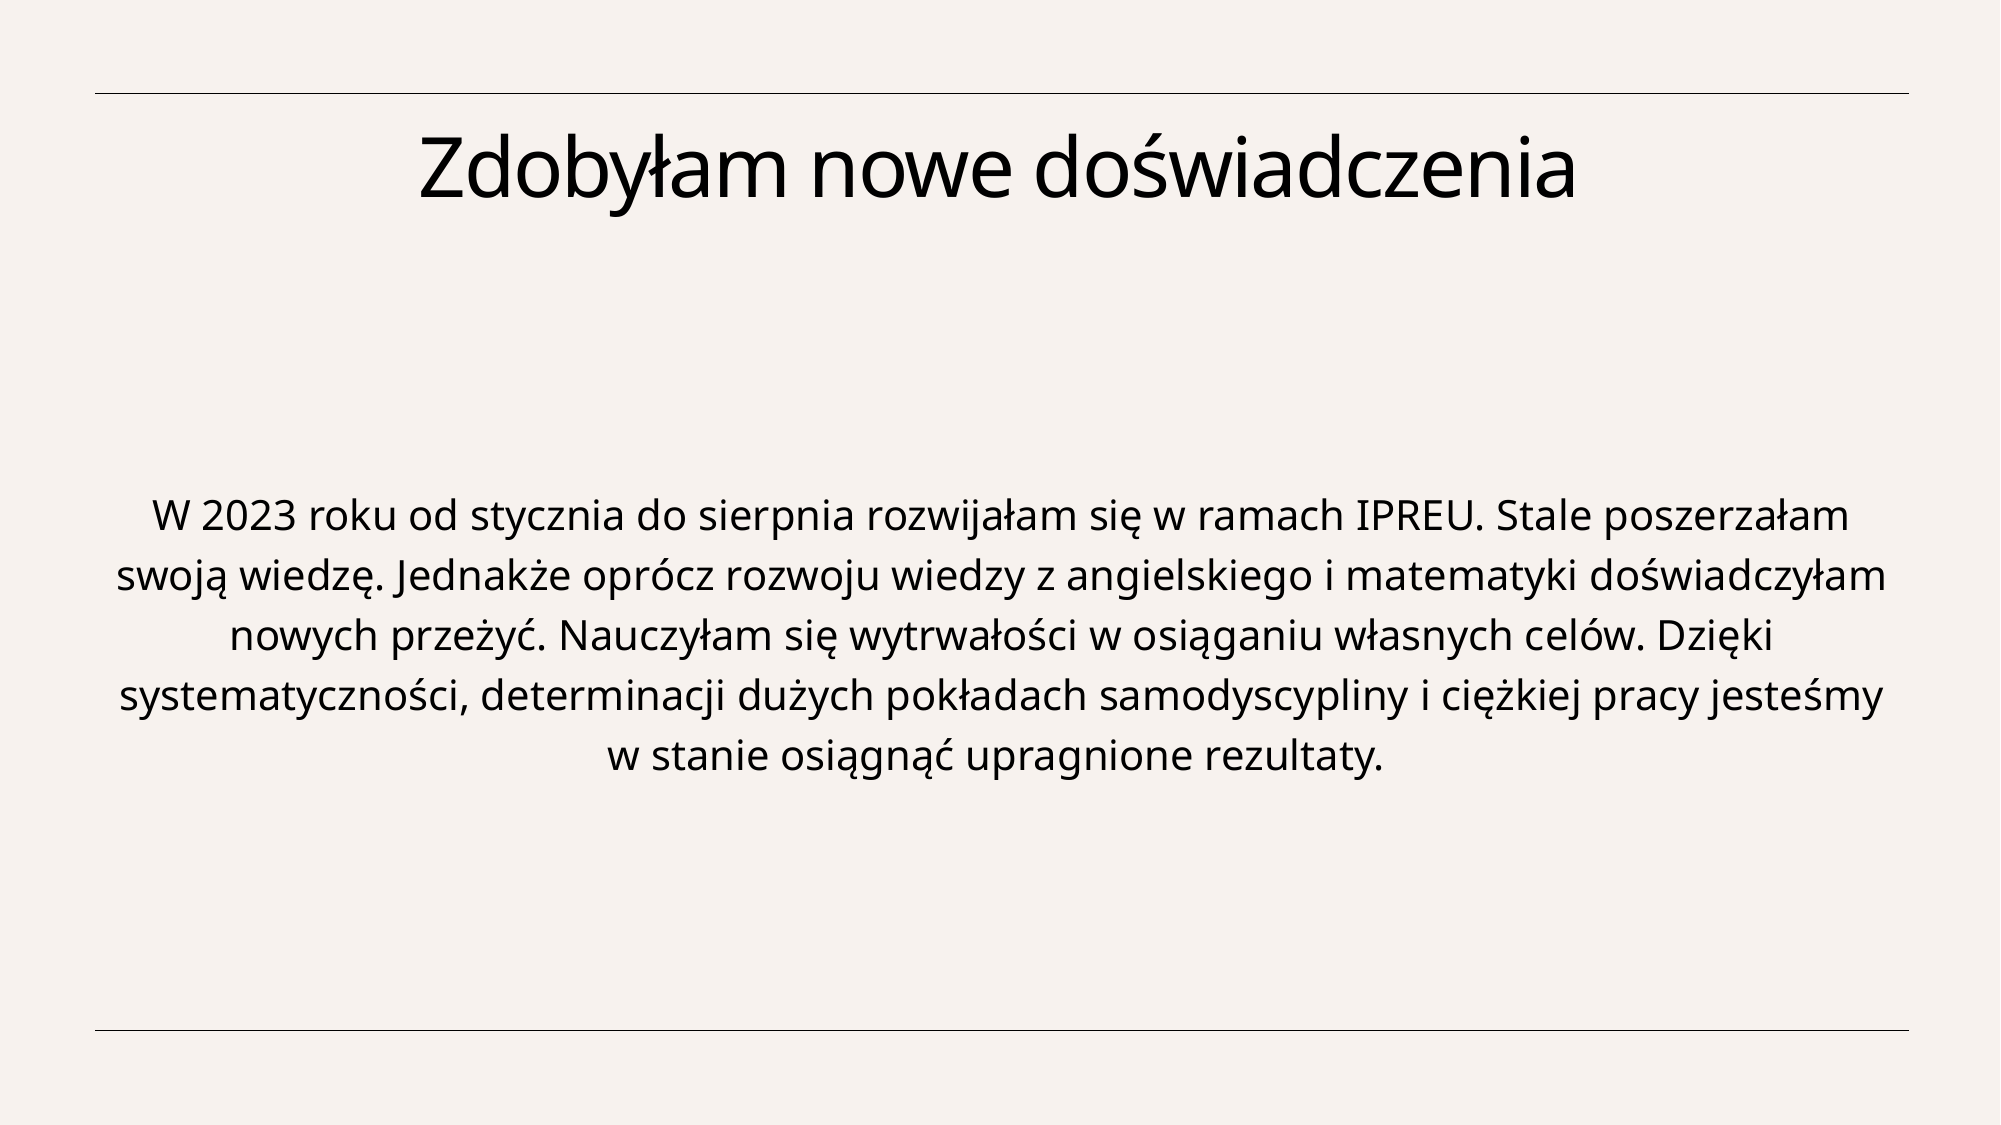

# Zdobyłam nowe doświadczenia
W 2023 roku od stycznia do sierpnia rozwijałam się w ramach IPREU. Stale poszerzałam swoją wiedzę. Jednakże oprócz rozwoju wiedzy z angielskiego i matematyki doświadczyłam nowych przeżyć. Nauczyłam się wytrwałości w osiąganiu własnych celów. Dzięki systematyczności, determinacji dużych pokładach samodyscypliny i ciężkiej pracy jesteśmy w stanie osiągnąć upragnione rezultaty.